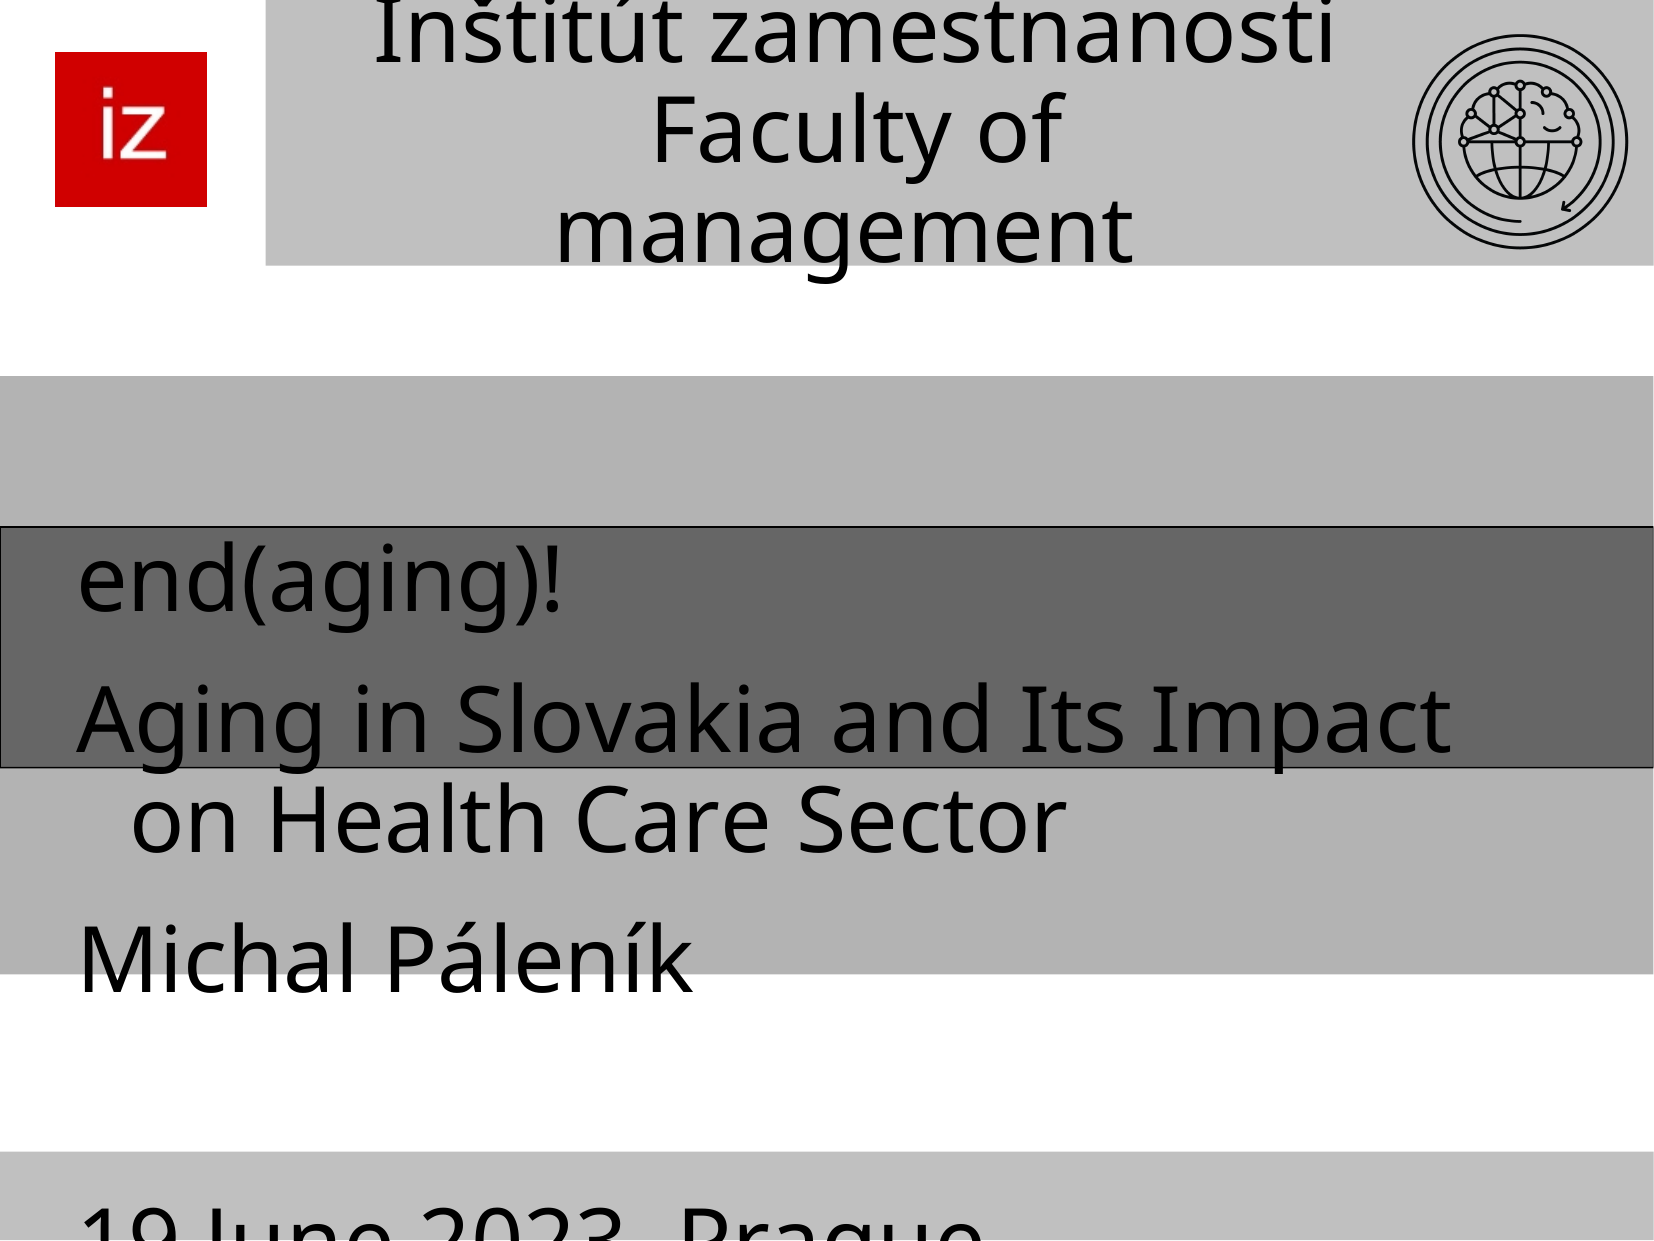

# Inštitút zamestnanosti Faculty of management
end(aging)!
Aging in Slovakia and Its Impact on Health Care Sector
Michal Páleník
19 June 2023, Prague
www.iz.sk